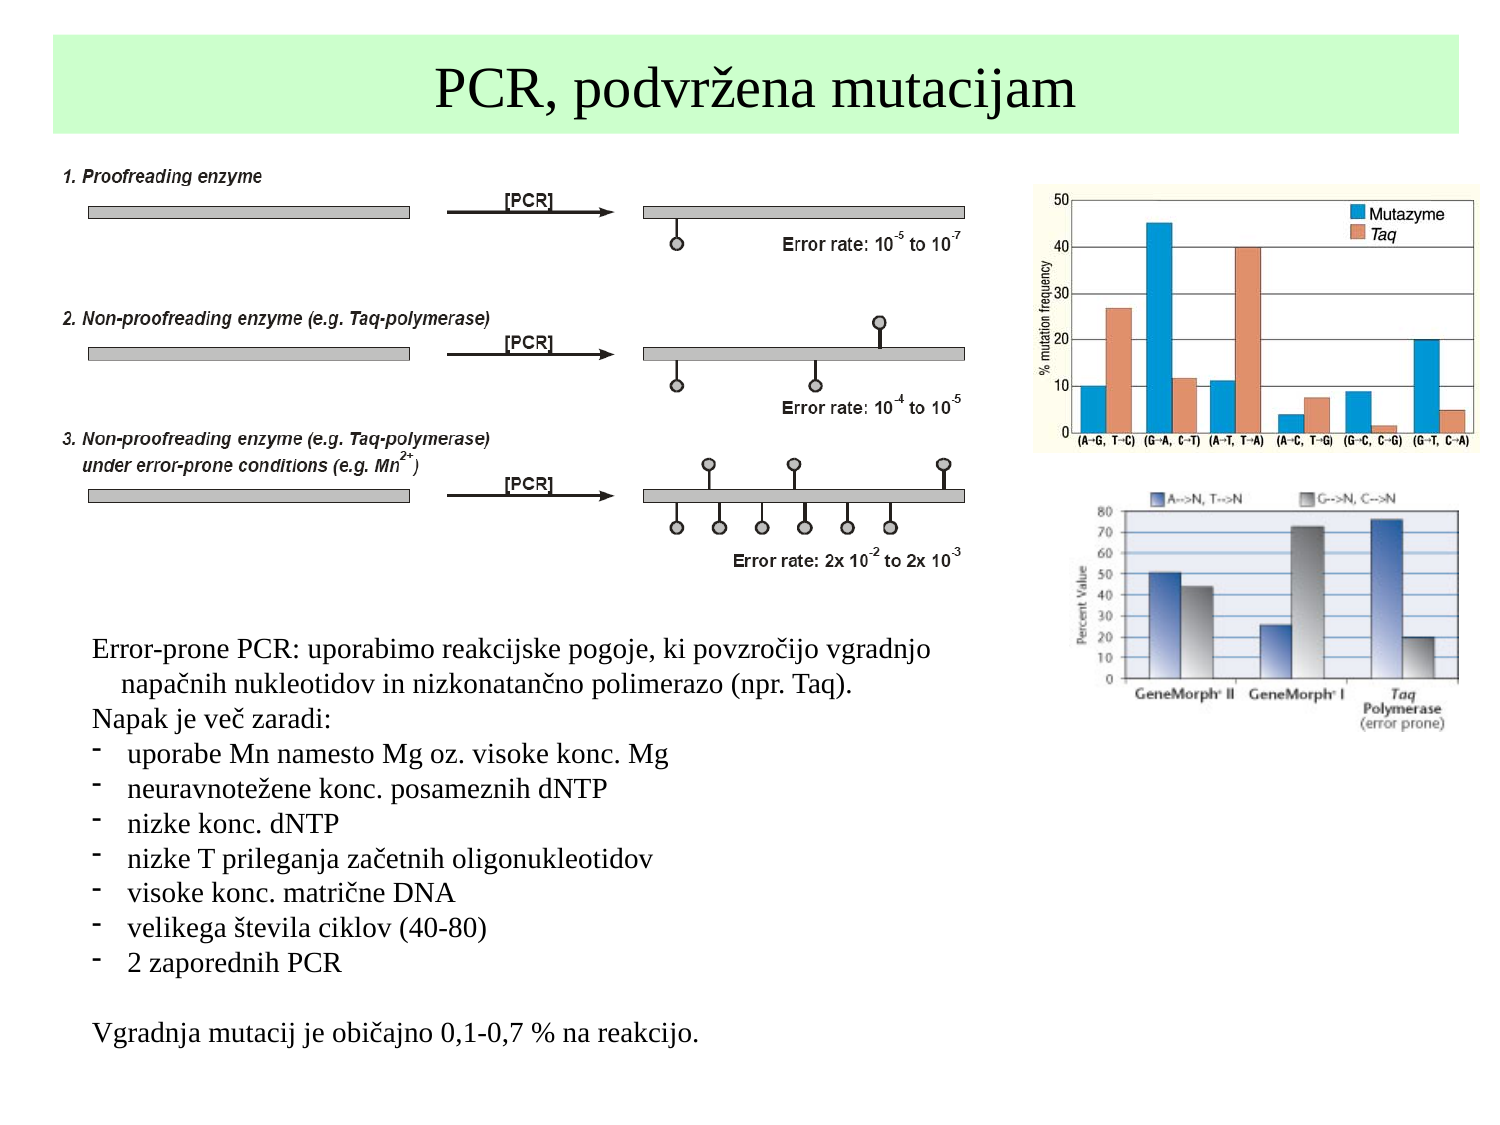

PCR, podvržena mutacijam
Error-prone PCR: uporabimo reakcijske pogoje, ki povzročijo vgradnjo napačnih nukleotidov in nizkonatančno polimerazo (npr. Taq).
Napak je več zaradi:
uporabe Mn namesto Mg oz. visoke konc. Mg
neuravnotežene konc. posameznih dNTP
nizke konc. dNTP
nizke T prileganja začetnih oligonukleotidov
visoke konc. matrične DNA
velikega števila ciklov (40-80)
2 zaporednih PCR
Vgradnja mutacij je običajno 0,1-0,7 % na reakcijo.